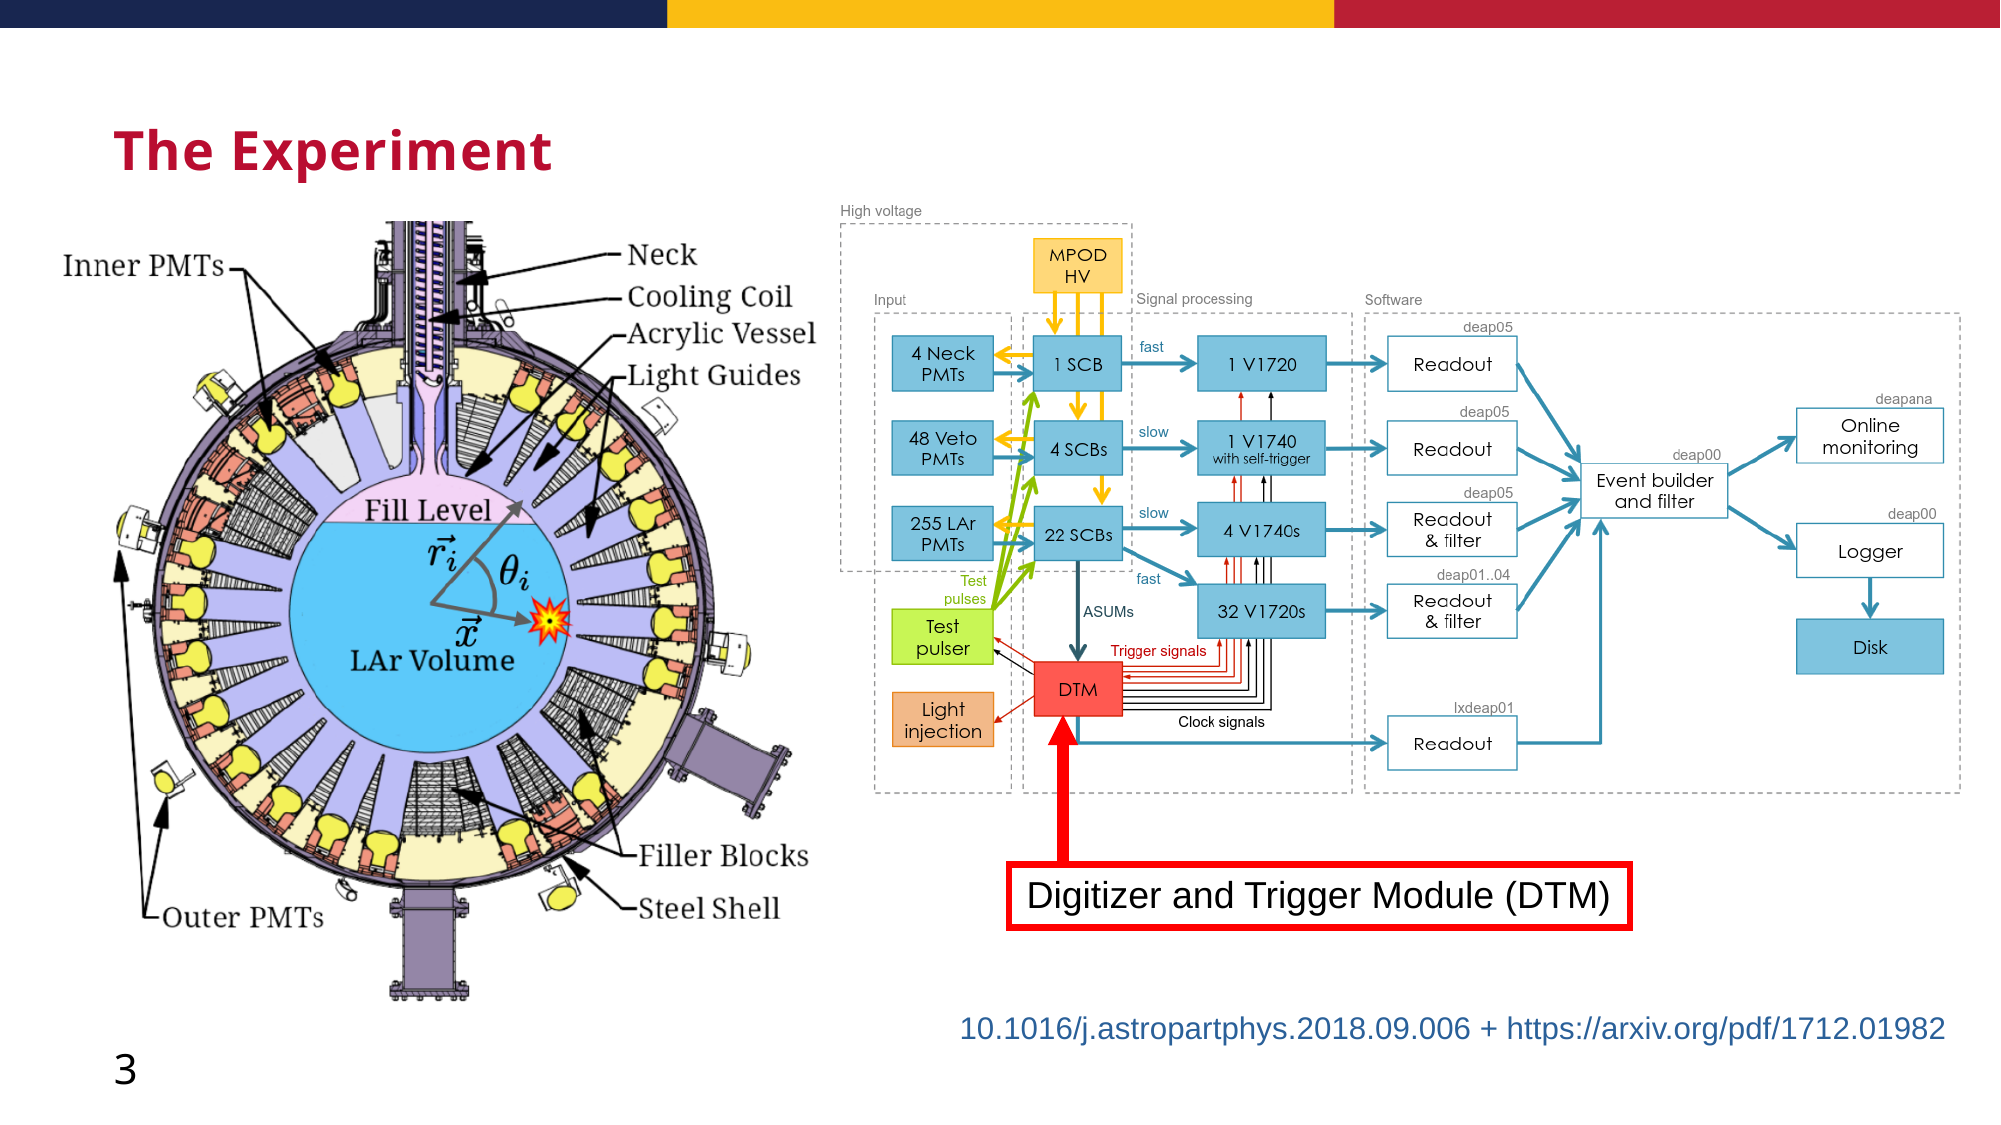

# The Experiment
Digitizer and Trigger Module (DTM)
10.1016/j.astropartphys.2018.09.006 + https://arxiv.org/pdf/1712.01982